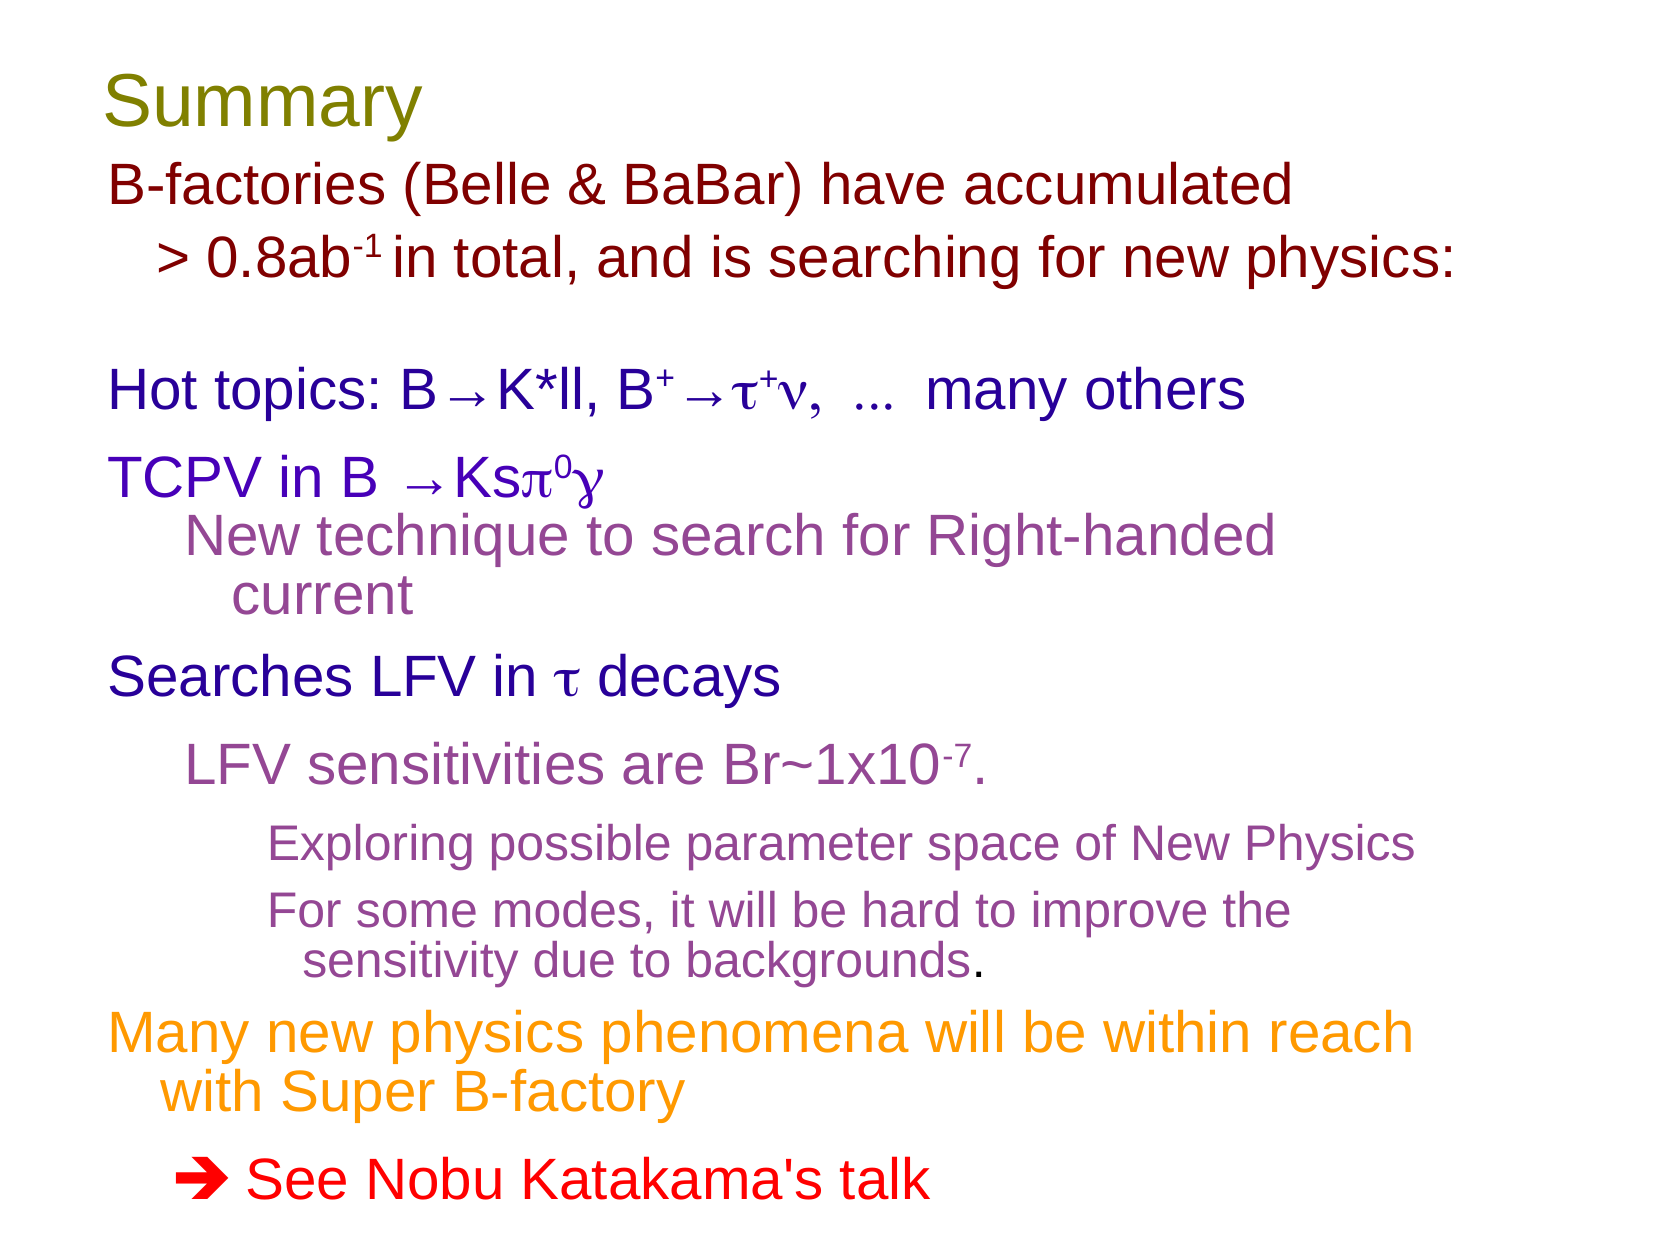

# Summary
B-factories (Belle & BaBar) have accumulated
 > 0.8ab-1 in total, and is searching for new physics:
Hot topics: B→K*ll, B+→t+n, ... many others
TCPV in B →Ksp0g
New technique to search for Right-handed current
Searches LFV in t decays
LFV sensitivities are Br~1x10-7.
Exploring possible parameter space of New Physics
For some modes, it will be hard to improve the sensitivity due to backgrounds.
Many new physics phenomena will be within reach with Super B-factory
  See Nobu Katakama's talk